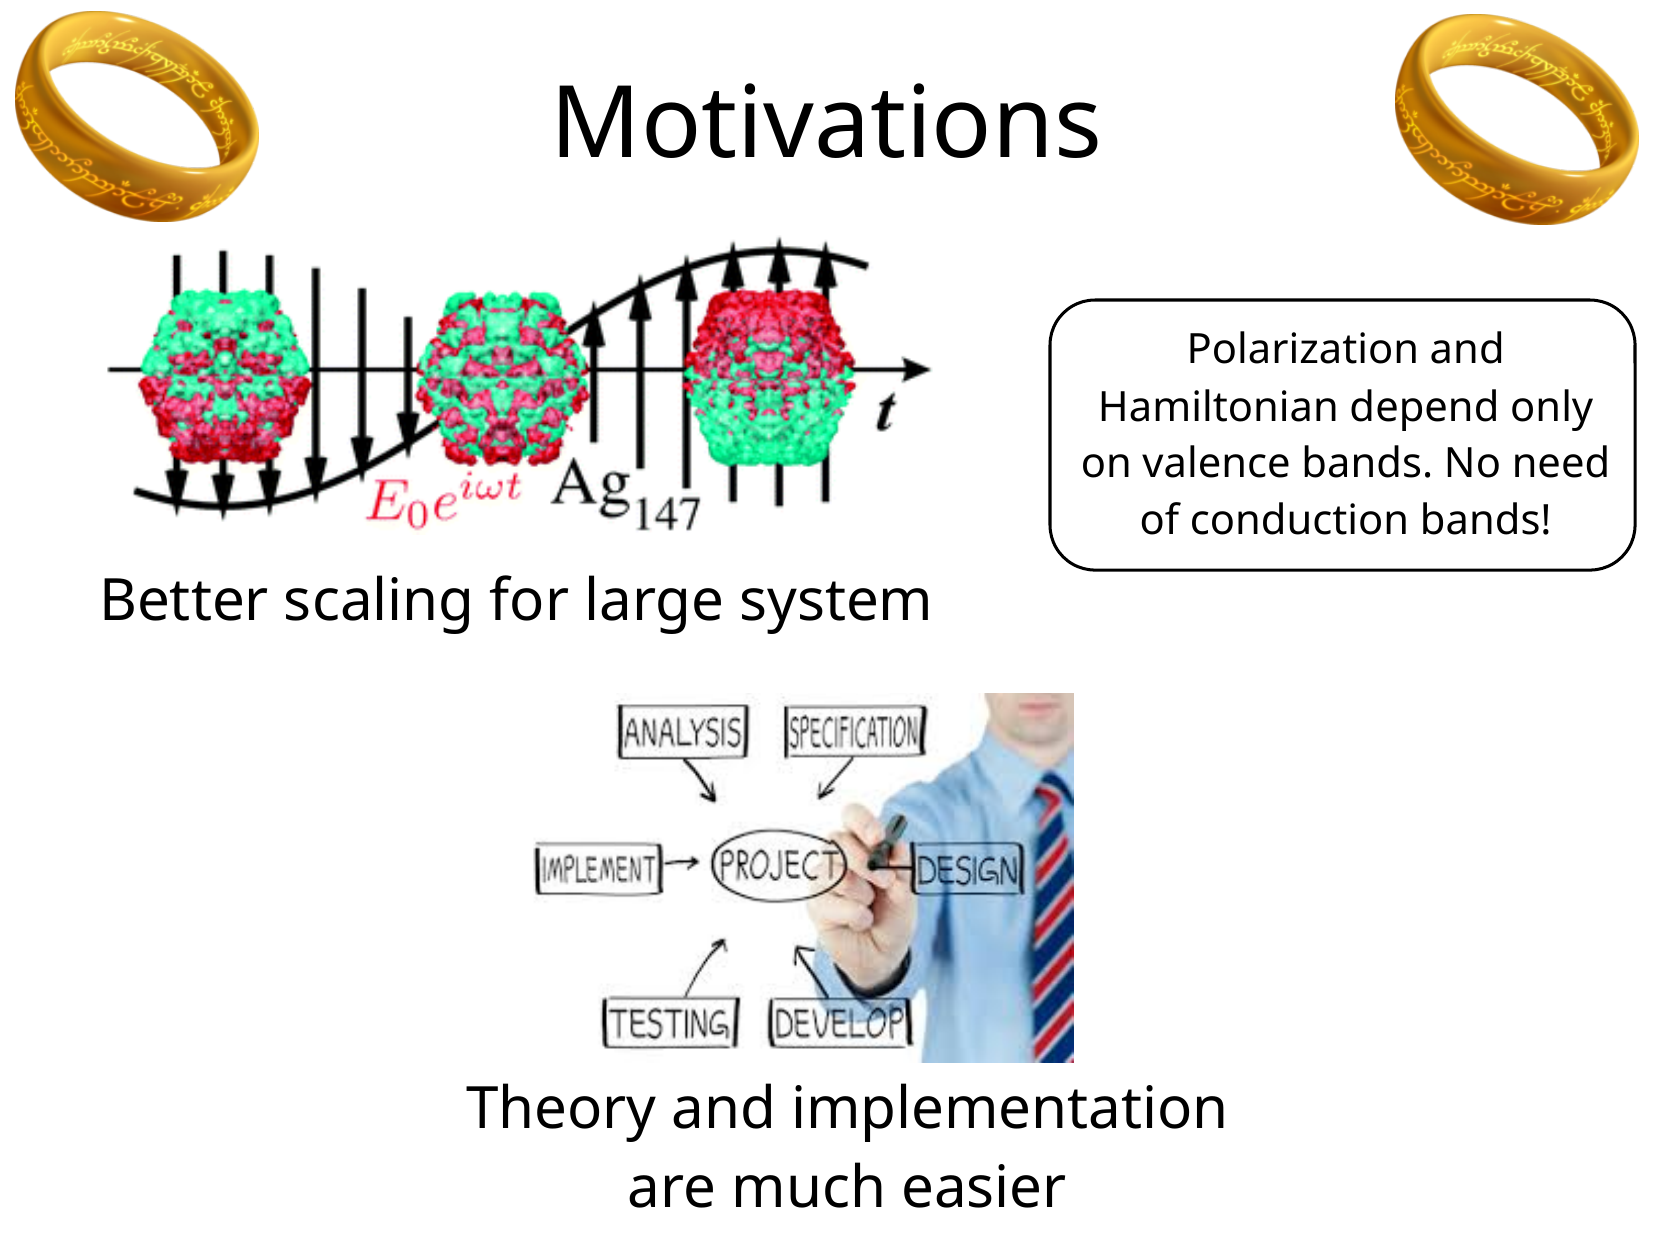

# Motivations
Polarization and Hamiltonian depend only on valence bands. No need of conduction bands!
Better scaling for large system
Theory and implementation
are much easier